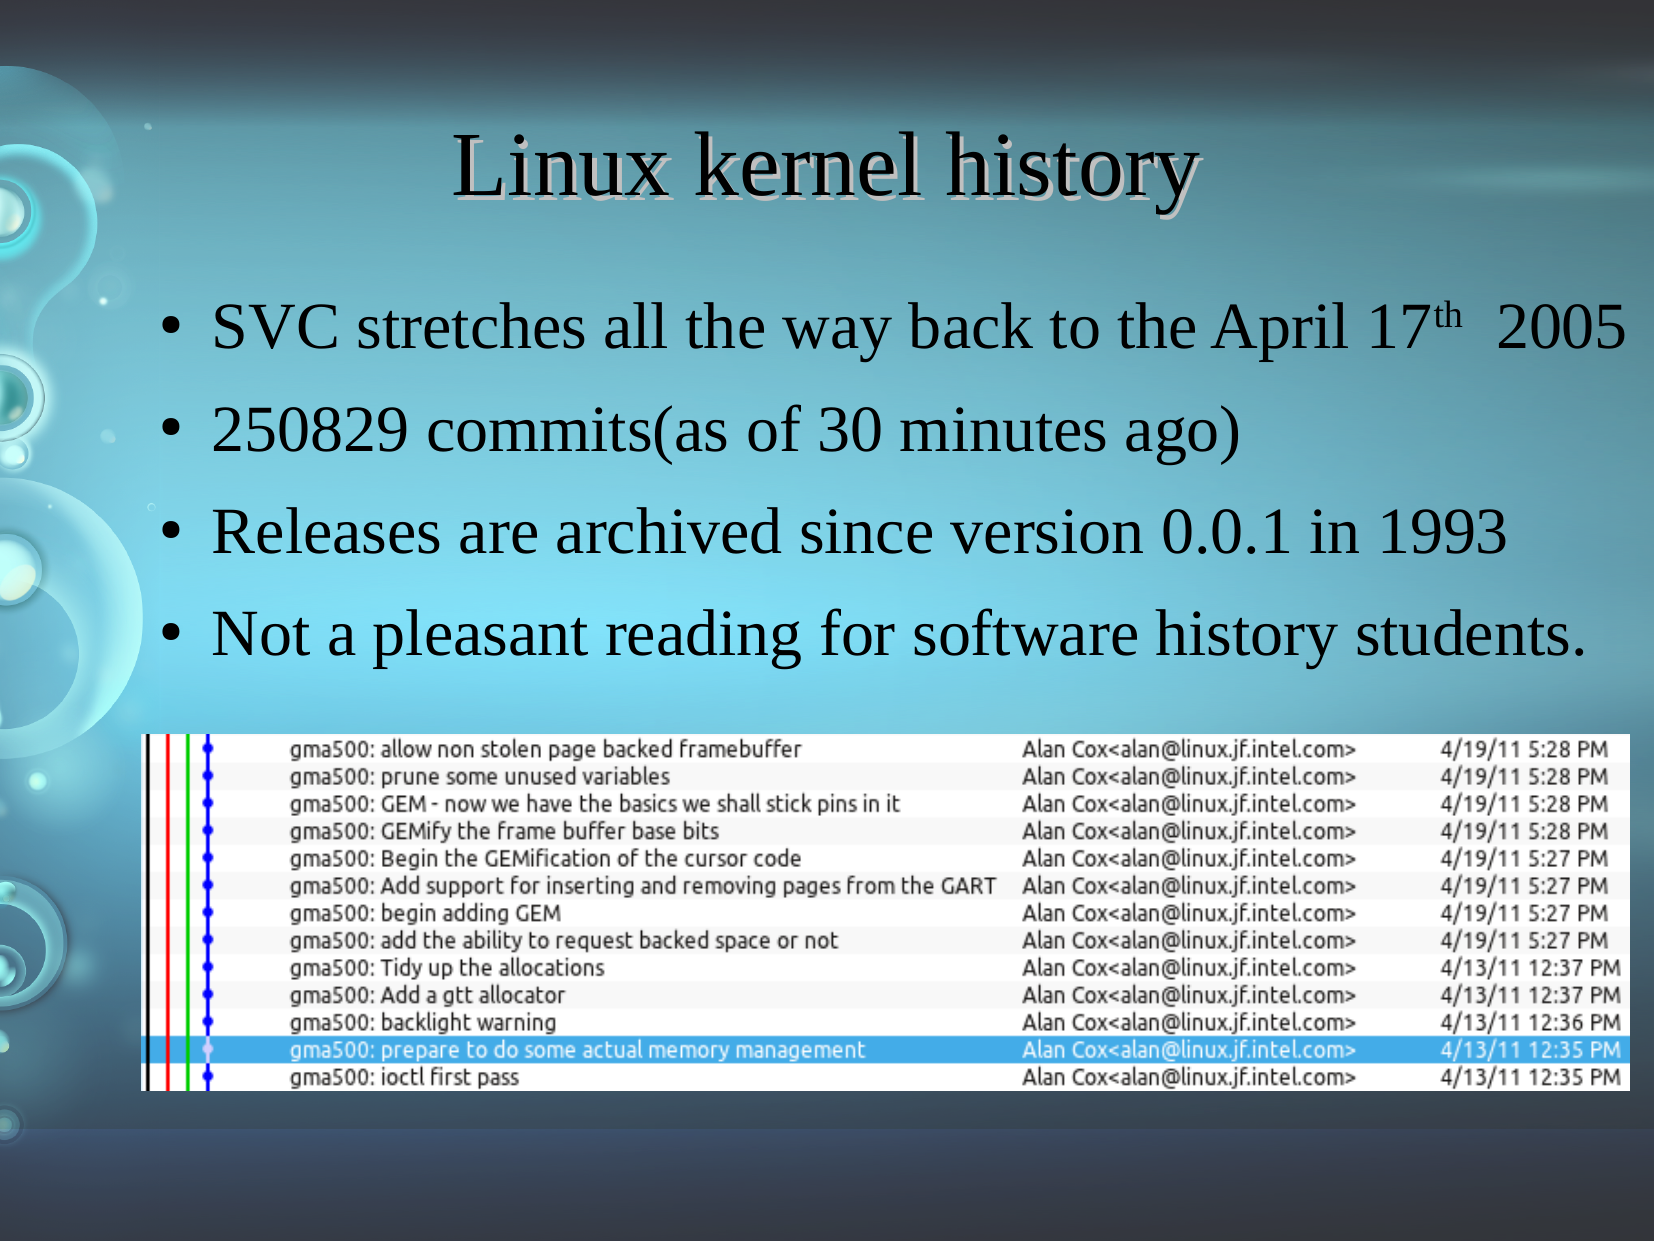

# Linux kernel history
SVC stretches all the way back to the April 17th 2005
250829 commits(as of 30 minutes ago)
Releases are archived since version 0.0.1 in 1993
Not a pleasant reading for software history students.